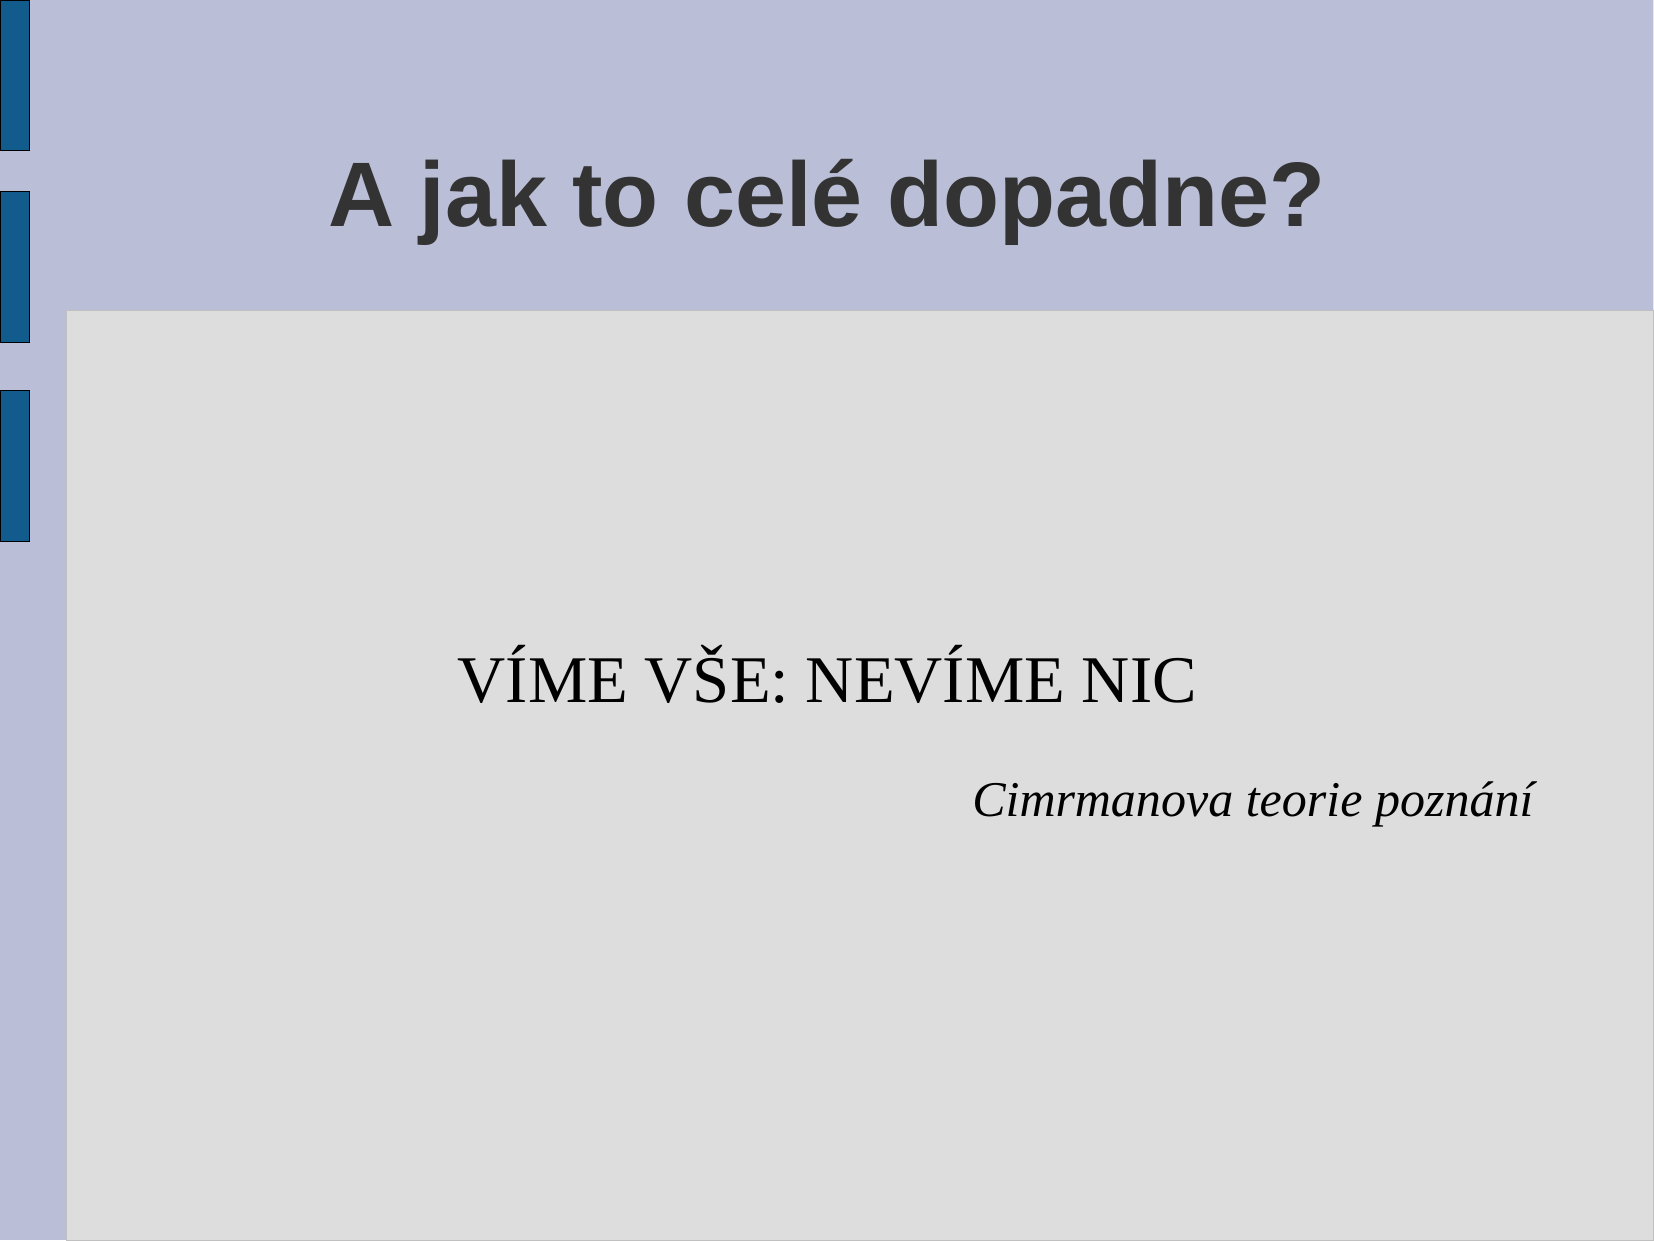

# A jak to celé dopadne?
VÍME VŠE: NEVÍME NIC
Cimrmanova teorie poznání